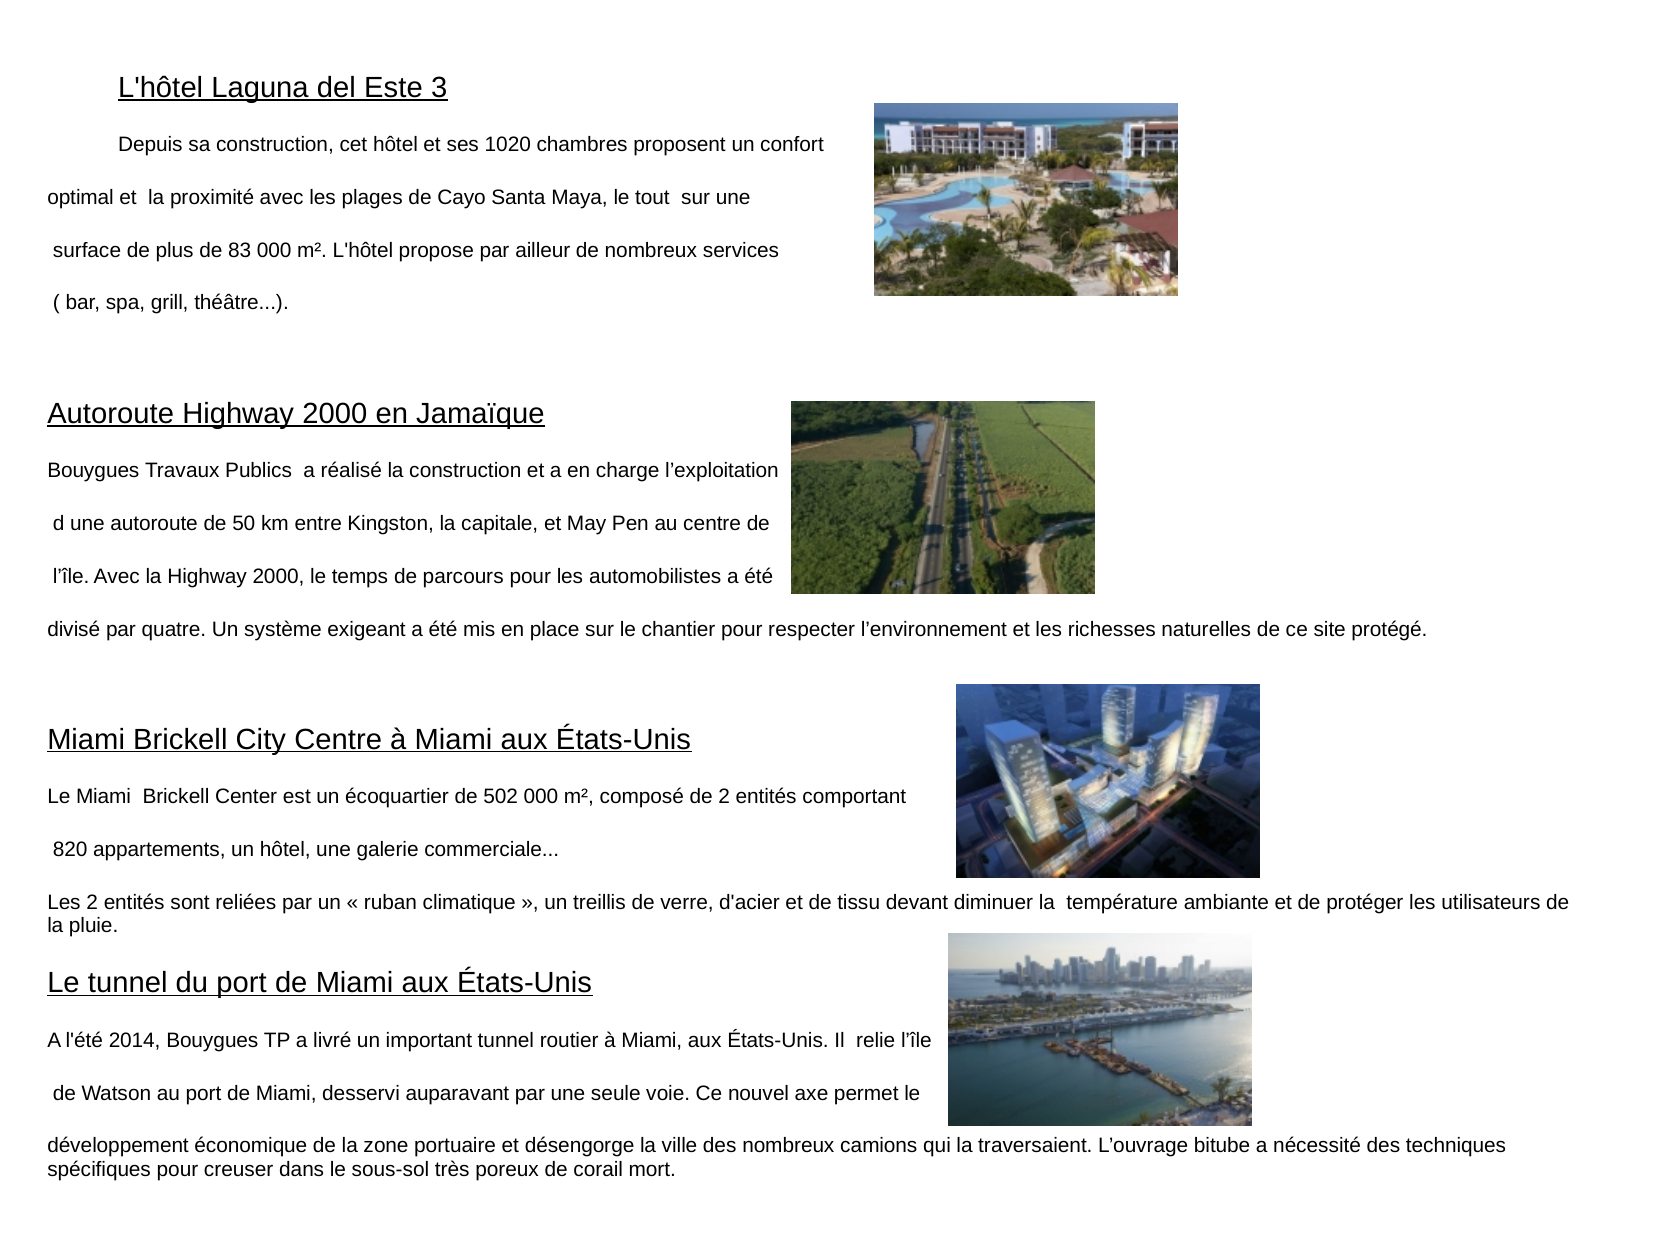

# L'hôtel Laguna del Este 3
Depuis sa construction, cet hôtel et ses 1020 chambres proposent un confort
optimal et la proximité avec les plages de Cayo Santa Maya, le tout sur une
 surface de plus de 83 000 m². L'hôtel propose par ailleur de nombreux services
 ( bar, spa, grill, théâtre...).
Autoroute Highway 2000 en Jamaïque
Bouygues Travaux Publics a réalisé la construction et a en charge l’exploitation
 d une autoroute de 50 km entre Kingston, la capitale, et May Pen au centre de
 l’île. Avec la Highway 2000, le temps de parcours pour les automobilistes a été
divisé par quatre. Un système exigeant a été mis en place sur le chantier pour respecter l’environnement et les richesses naturelles de ce site protégé.
Miami Brickell City Centre à Miami aux États-Unis
Le Miami Brickell Center est un écoquartier de 502 000 m², composé de 2 entités comportant
 820 appartements, un hôtel, une galerie commerciale...
Les 2 entités sont reliées par un « ruban climatique », un treillis de verre, d'acier et de tissu devant diminuer la température ambiante et de protéger les utilisateurs de la pluie.
Le tunnel du port de Miami aux États-Unis
A l'été 2014, Bouygues TP a livré un important tunnel routier à Miami, aux États-Unis. Il relie l’île
 de Watson au port de Miami, desservi auparavant par une seule voie. Ce nouvel axe permet le
développement économique de la zone portuaire et désengorge la ville des nombreux camions qui la traversaient. L’ouvrage bitube a nécessité des techniques spécifiques pour creuser dans le sous-sol très poreux de corail mort.